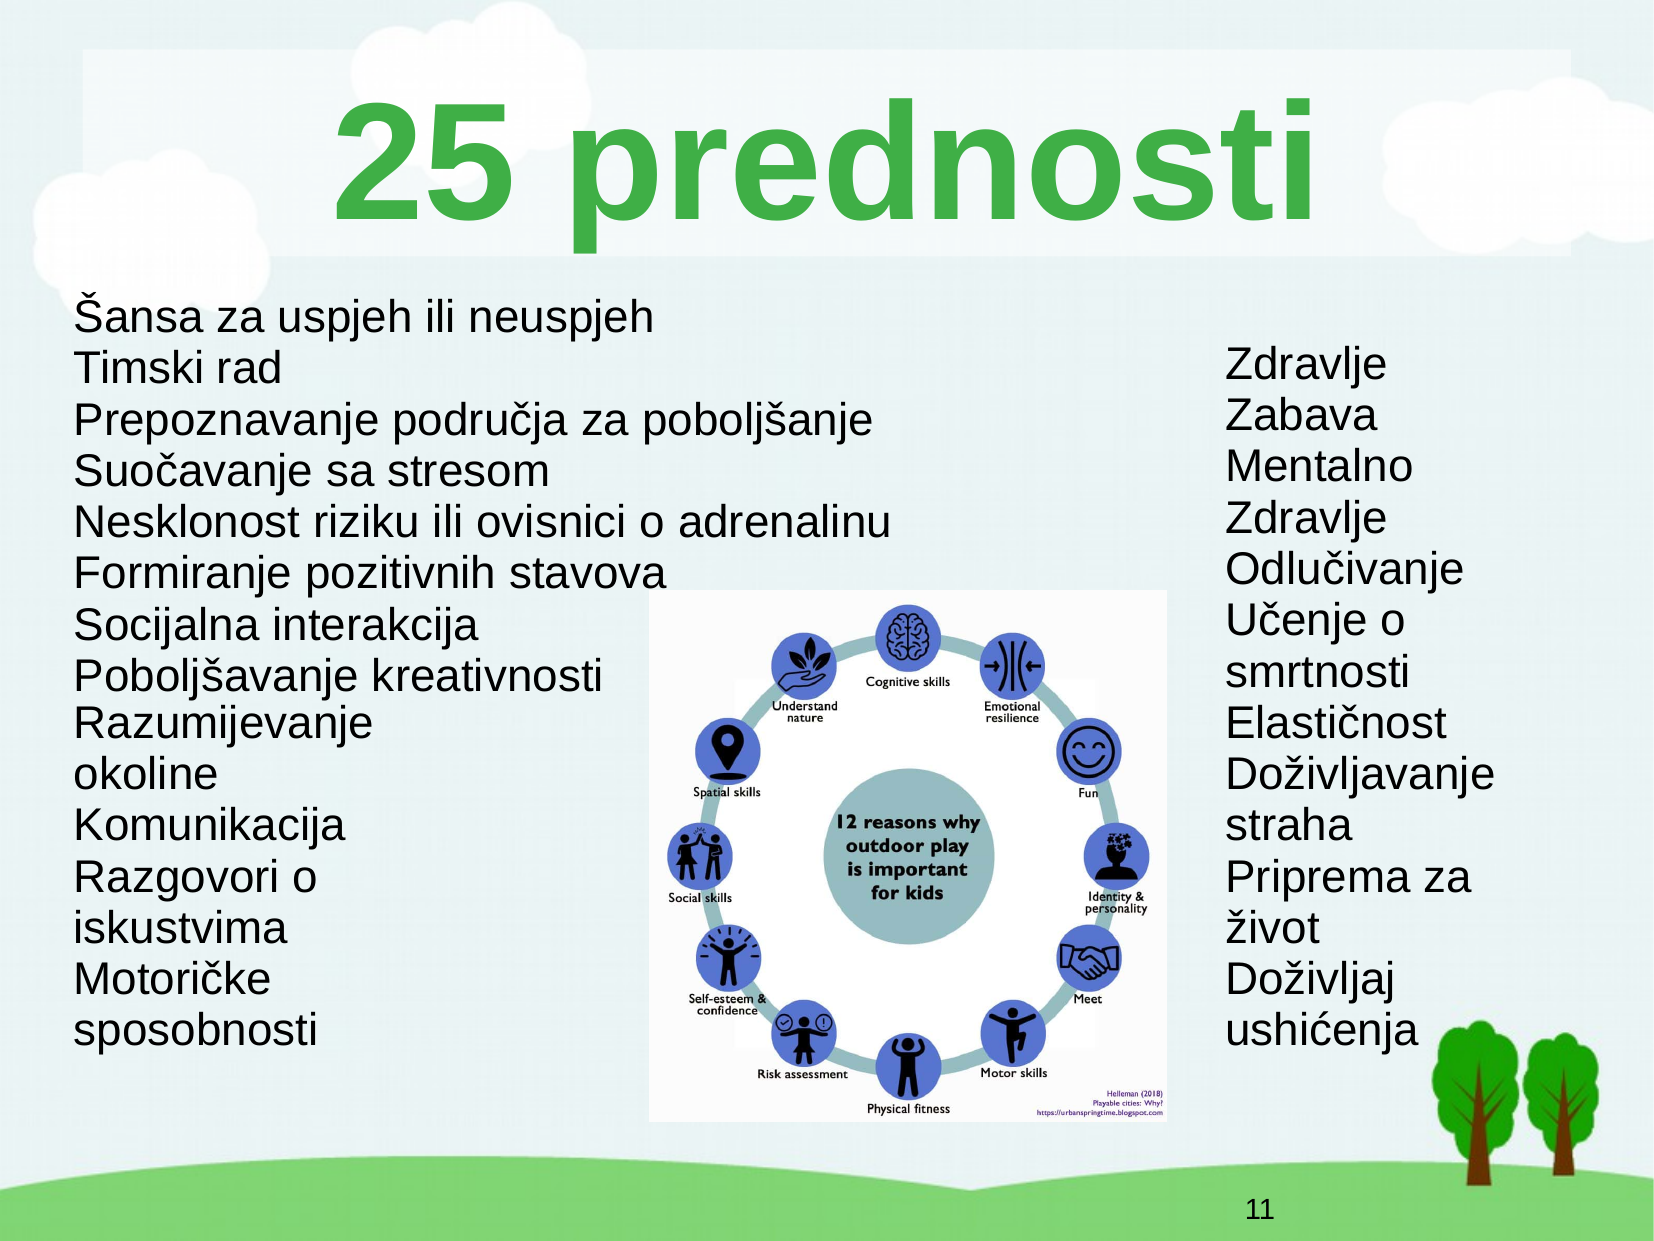

# 25 prednosti
Šansa za uspjeh ili neuspjeh
Timski rad
Prepoznavanje područja za poboljšanje
Suočavanje sa stresom
Nesklonost riziku ili ovisnici o adrenalinu
Formiranje pozitivnih stavova
Socijalna interakcija
Poboljšavanje kreativnosti
Zdravlje
Zabava
Mentalno Zdravlje
Odlučivanje
Učenje o smrtnosti
Elastičnost
Doživljavanje straha
Priprema za život
Doživljaj ushićenja
Razumijevanje okoline
Komunikacija
Razgovori o iskustvima
Motoričke sposobnosti